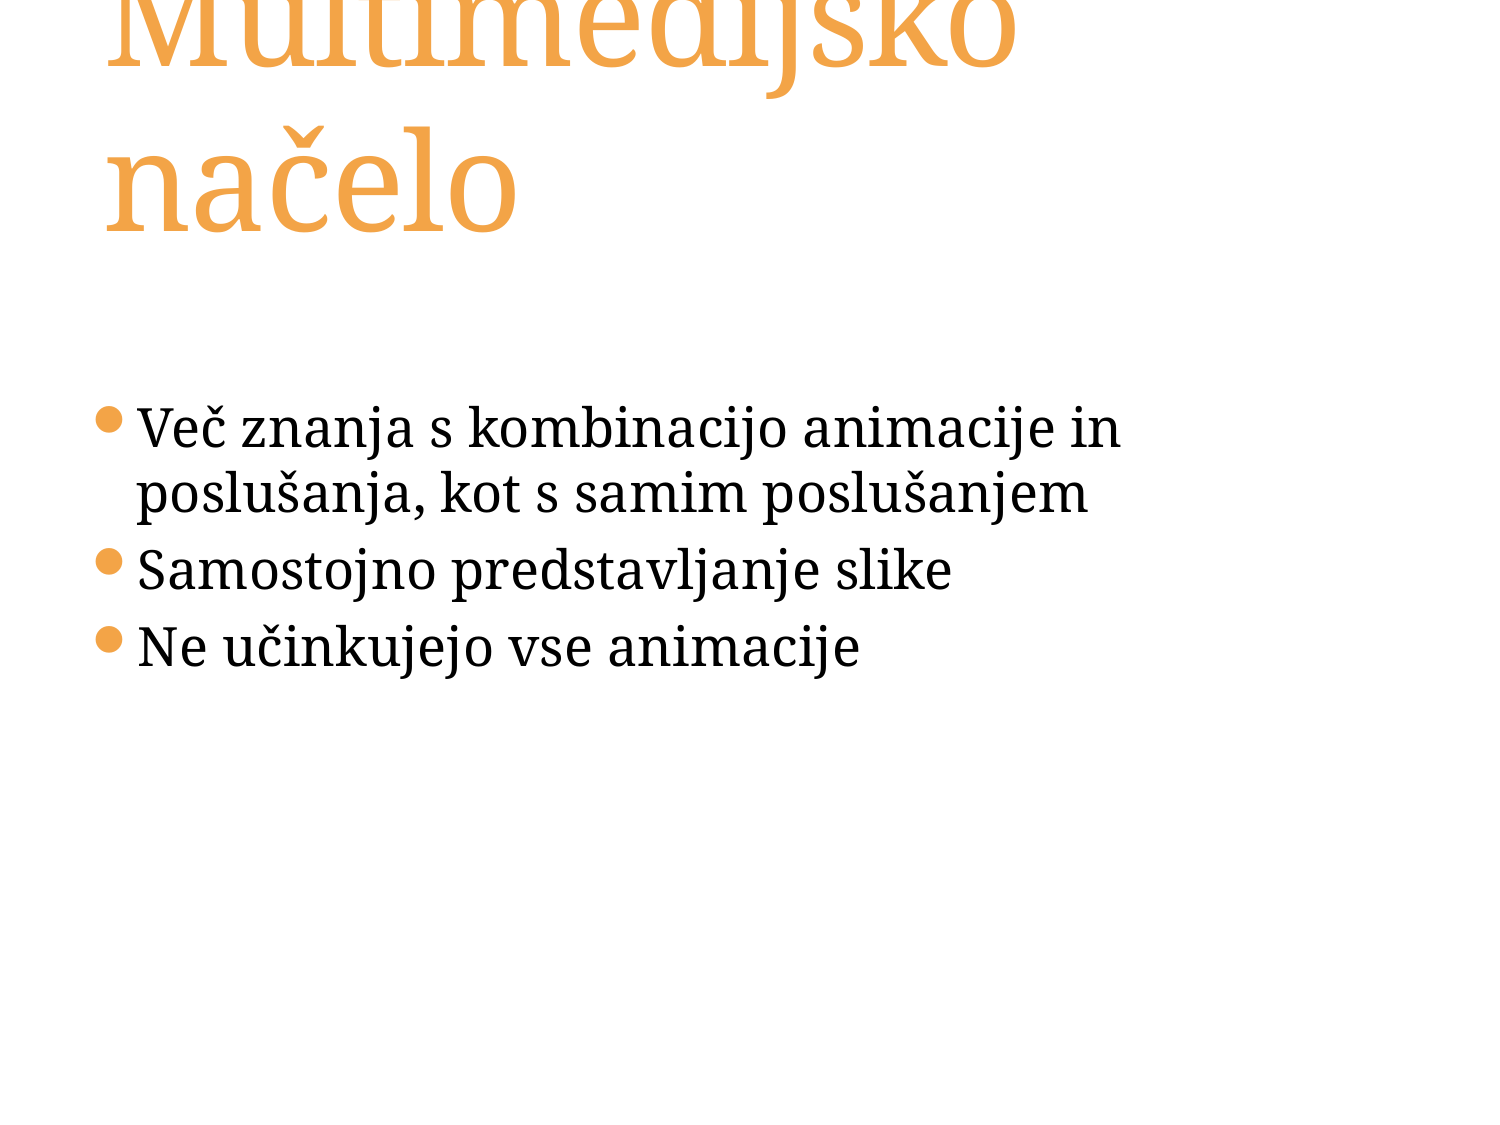

Multimedijsko načelo
# Več znanja s kombinacijo animacije in poslušanja, kot s samim poslušanjem
Samostojno predstavljanje slike
Ne učinkujejo vse animacije enako